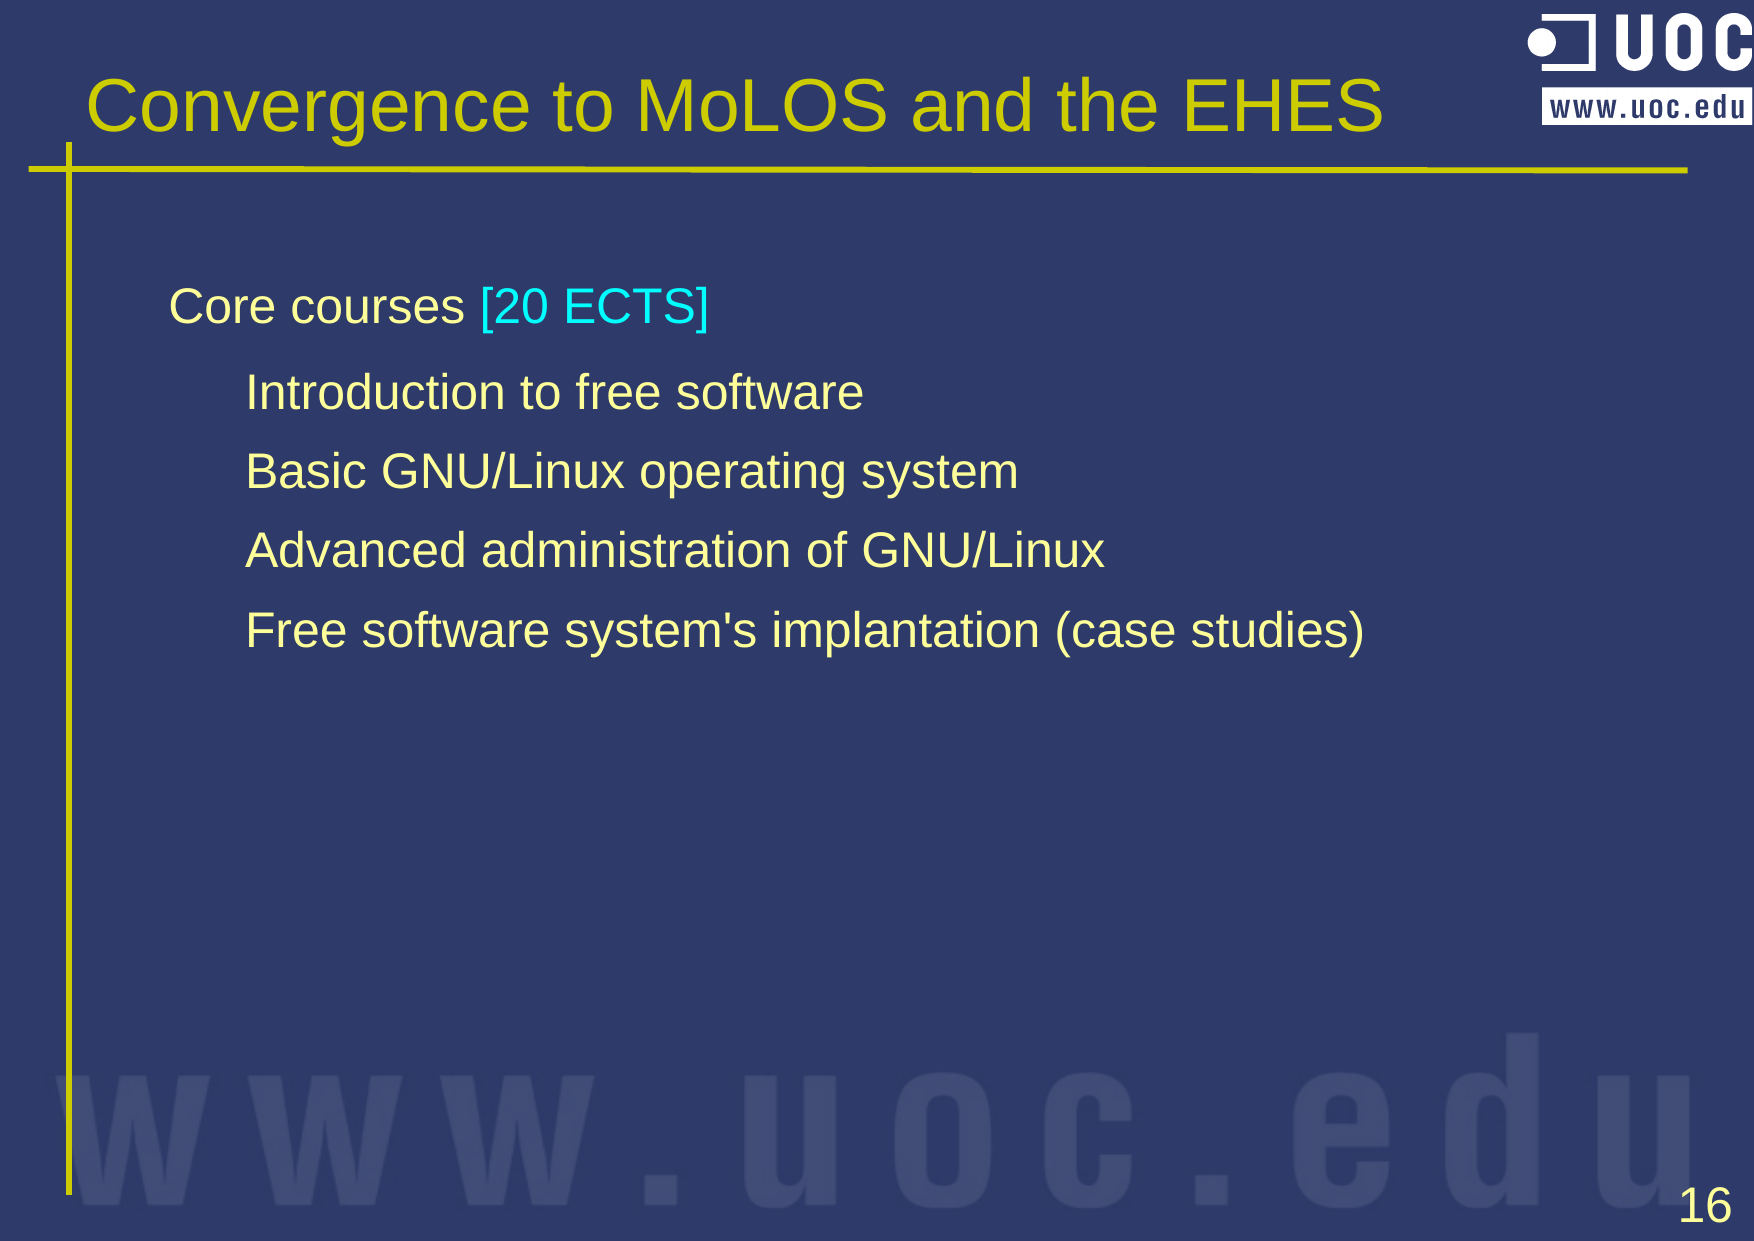

Convergence to MoLOS and the EHES
# Core courses [20 ECTS]
Introduction to free software
Basic GNU/Linux operating system
Advanced administration of GNU/Linux
Free software system's implantation (case studies)